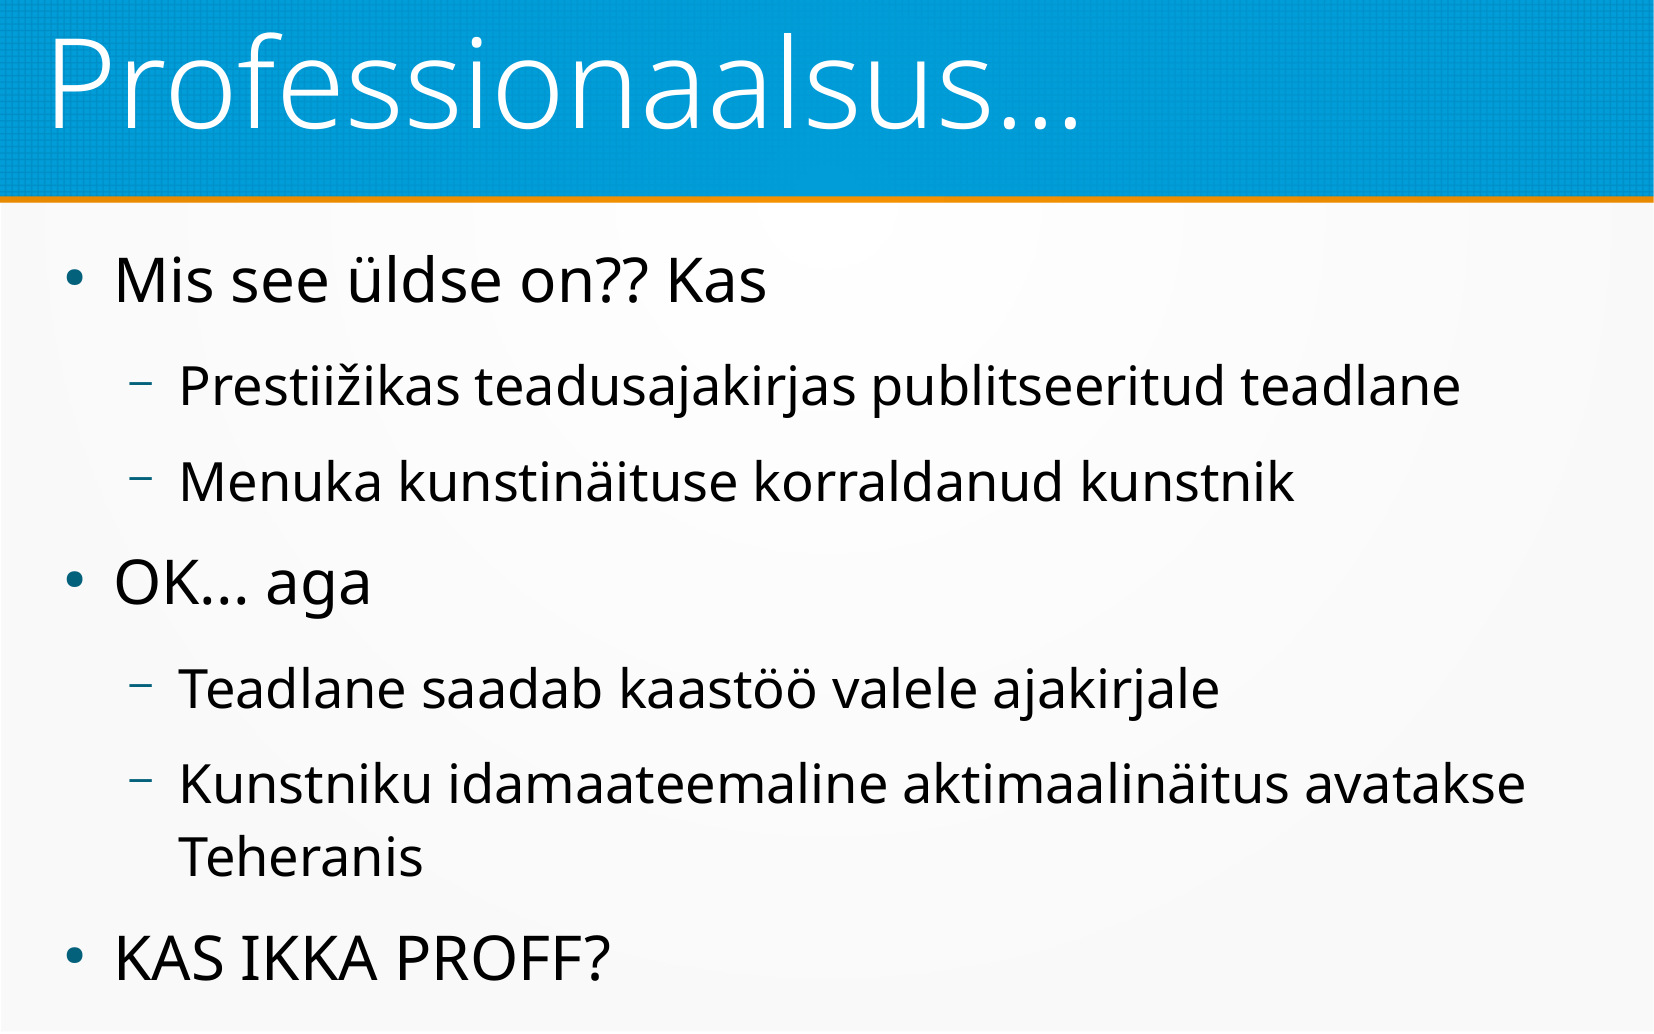

# Professionaalsus...
Mis see üldse on?? Kas
Prestiižikas teadusajakirjas publitseeritud teadlane
Menuka kunstinäituse korraldanud kunstnik
OK... aga
Teadlane saadab kaastöö valele ajakirjale
Kunstniku idamaateemaline aktimaalinäitus avatakse Teheranis
KAS IKKA PROFF?